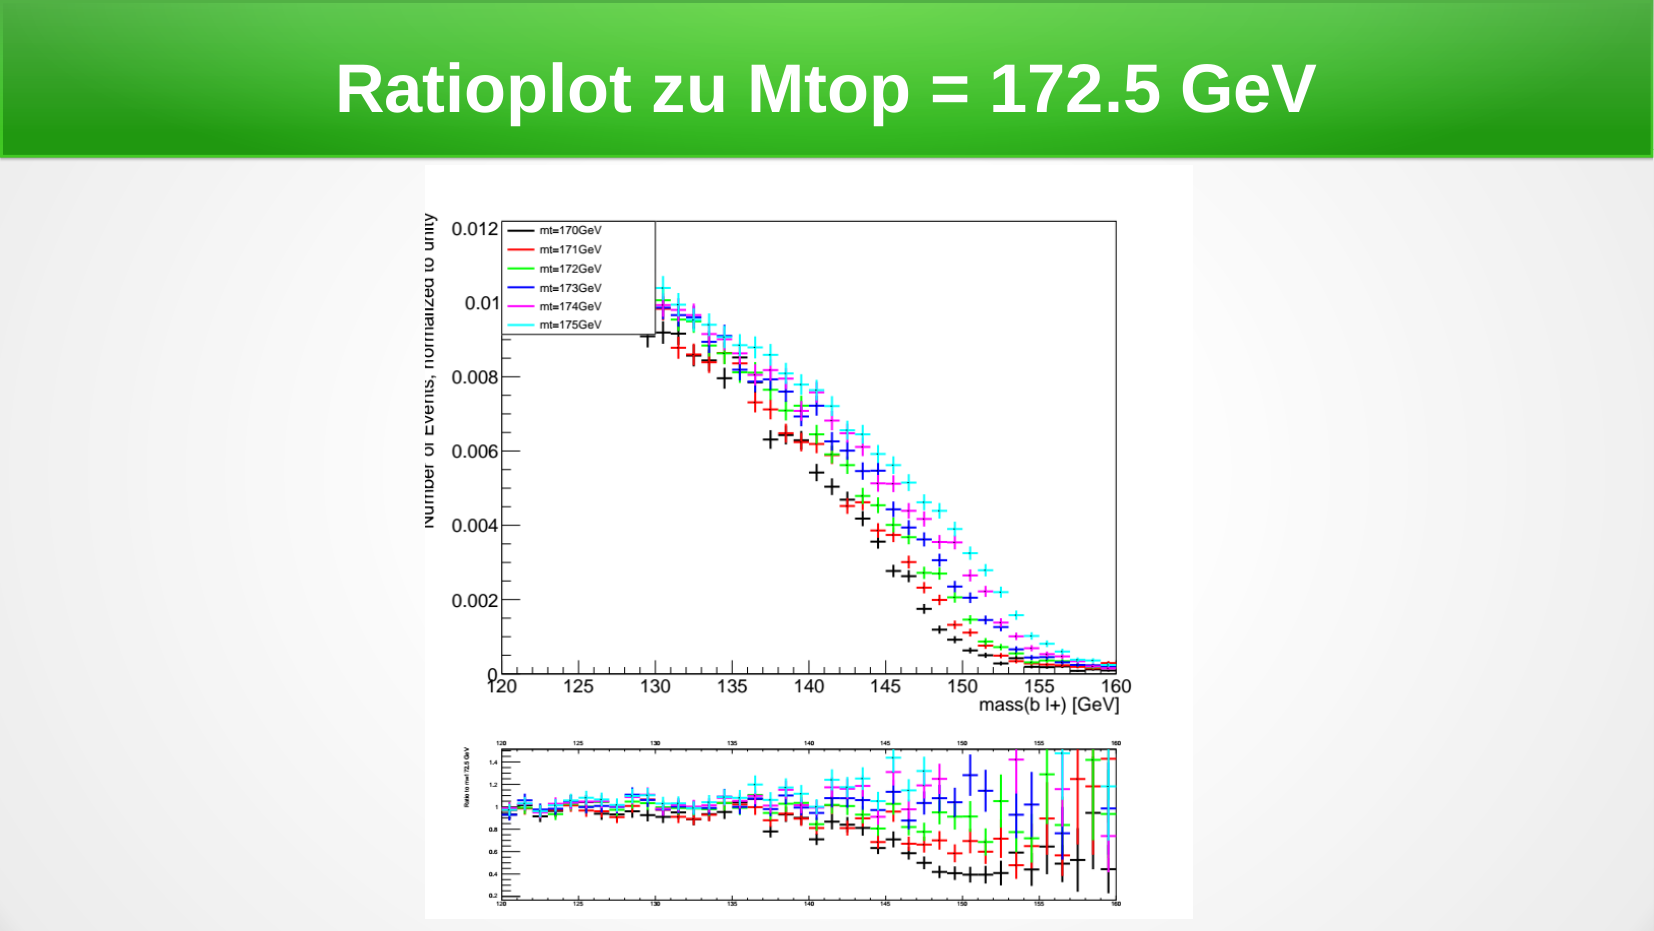

# Ratioplot zu Mtop = 172.5 GeV